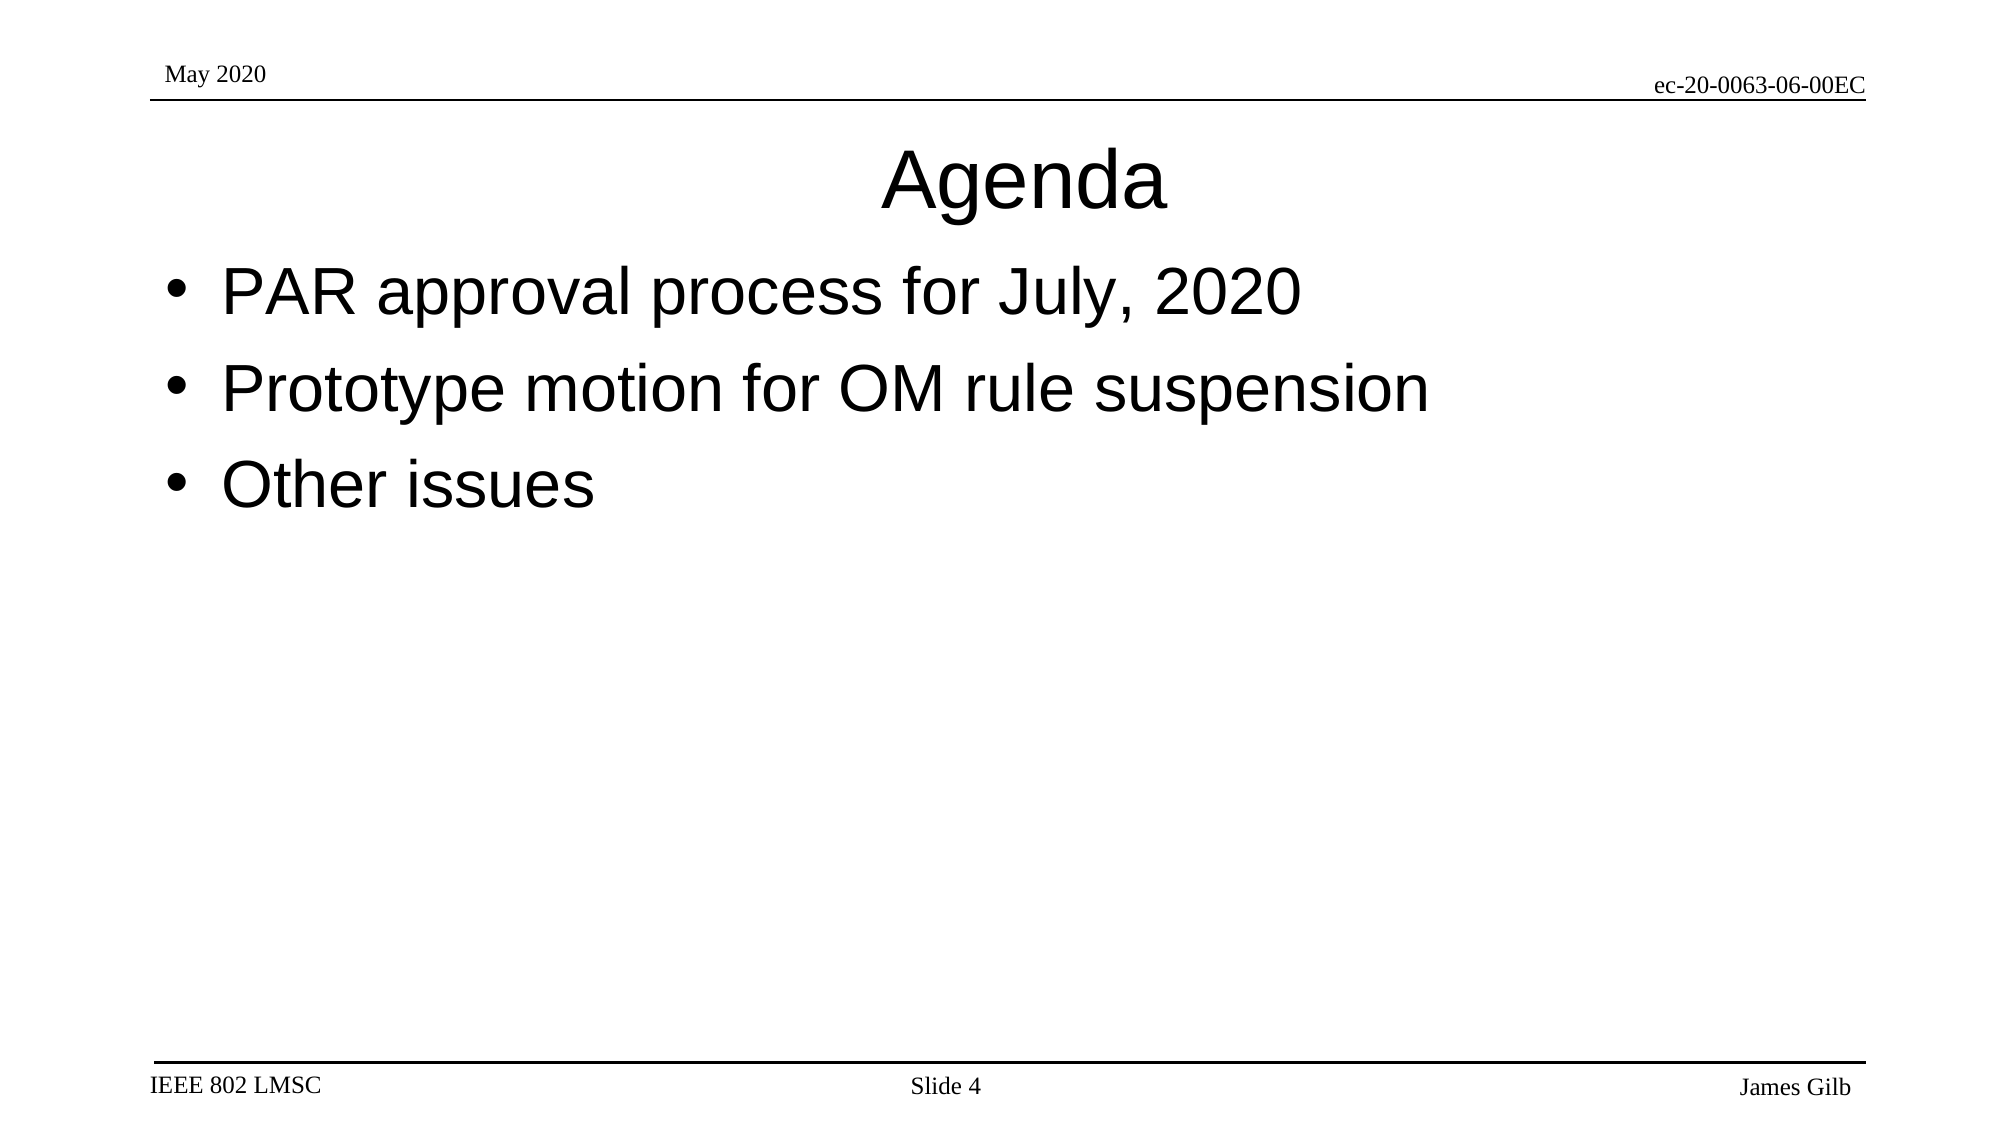

# Agenda
PAR approval process for July, 2020
Prototype motion for OM rule suspension
Other issues
4